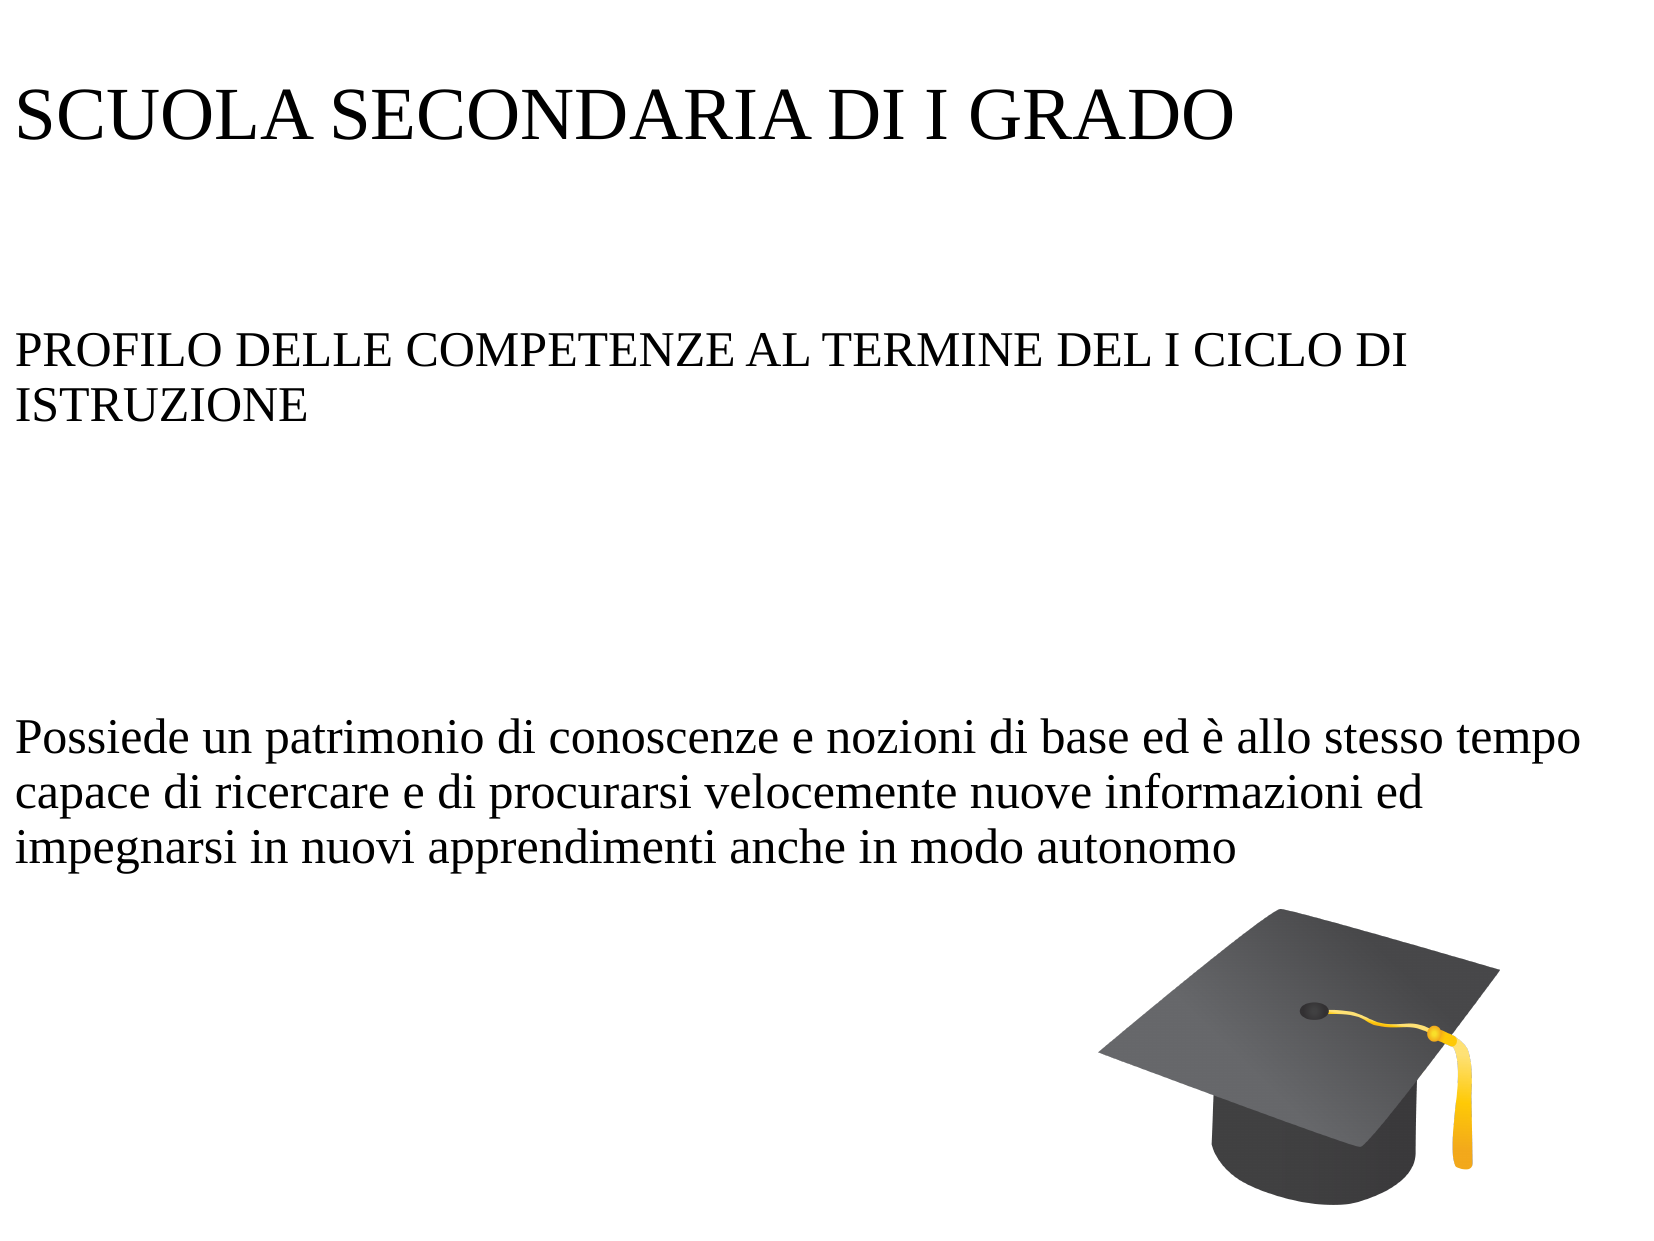

SCUOLA SECONDARIA DI I GRADO
PROFILO DELLE COMPETENZE AL TERMINE DEL I CICLO DI ISTRUZIONE
Possiede un patrimonio di conoscenze e nozioni di base ed è allo stesso tempo capace di ricercare e di procurarsi velocemente nuove informazioni ed impegnarsi in nuovi apprendimenti anche in modo autonomo